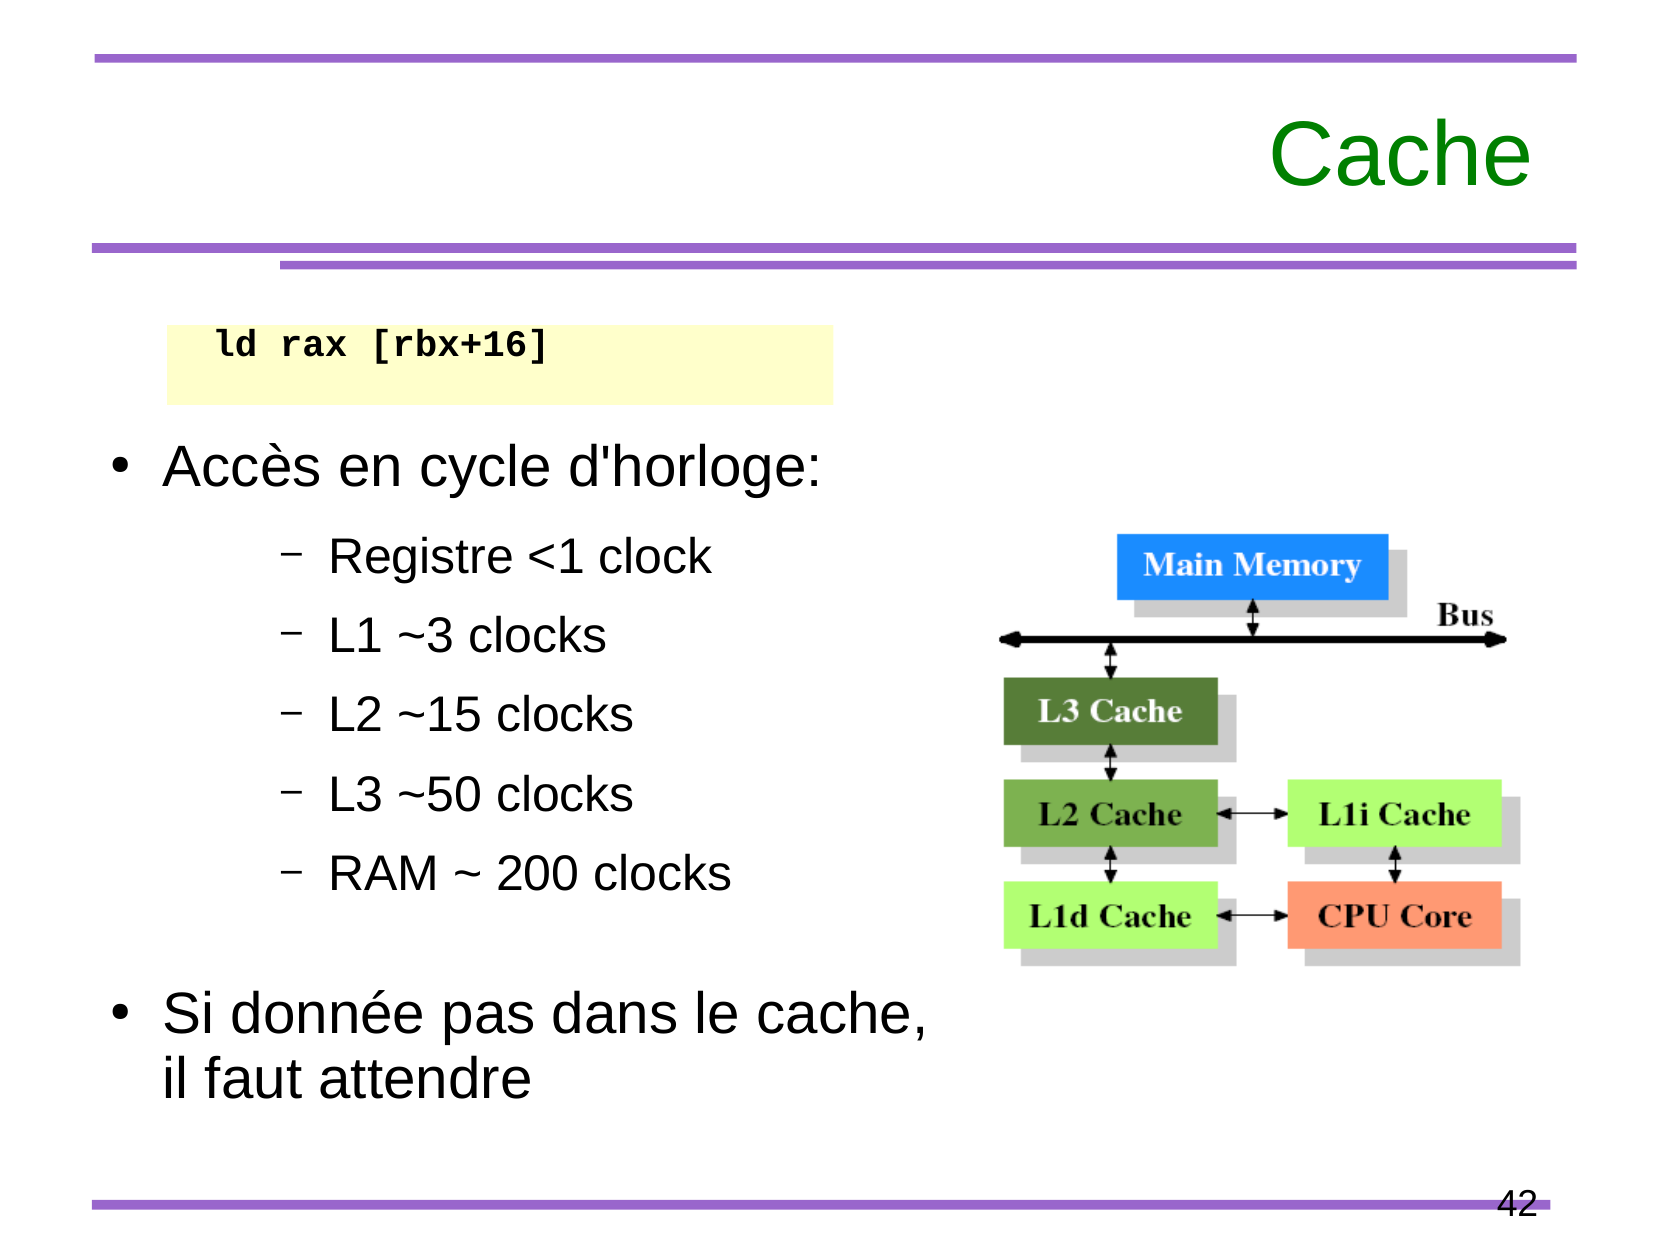

# Cache
 ld rax [rbx+16]
Accès en cycle d'horloge:
Registre <1 clock
L1 ~3 clocks
L2 ~15 clocks
L3 ~50 clocks
RAM ~ 200 clocks
Si donnée pas dans le cache,
il faut attendre